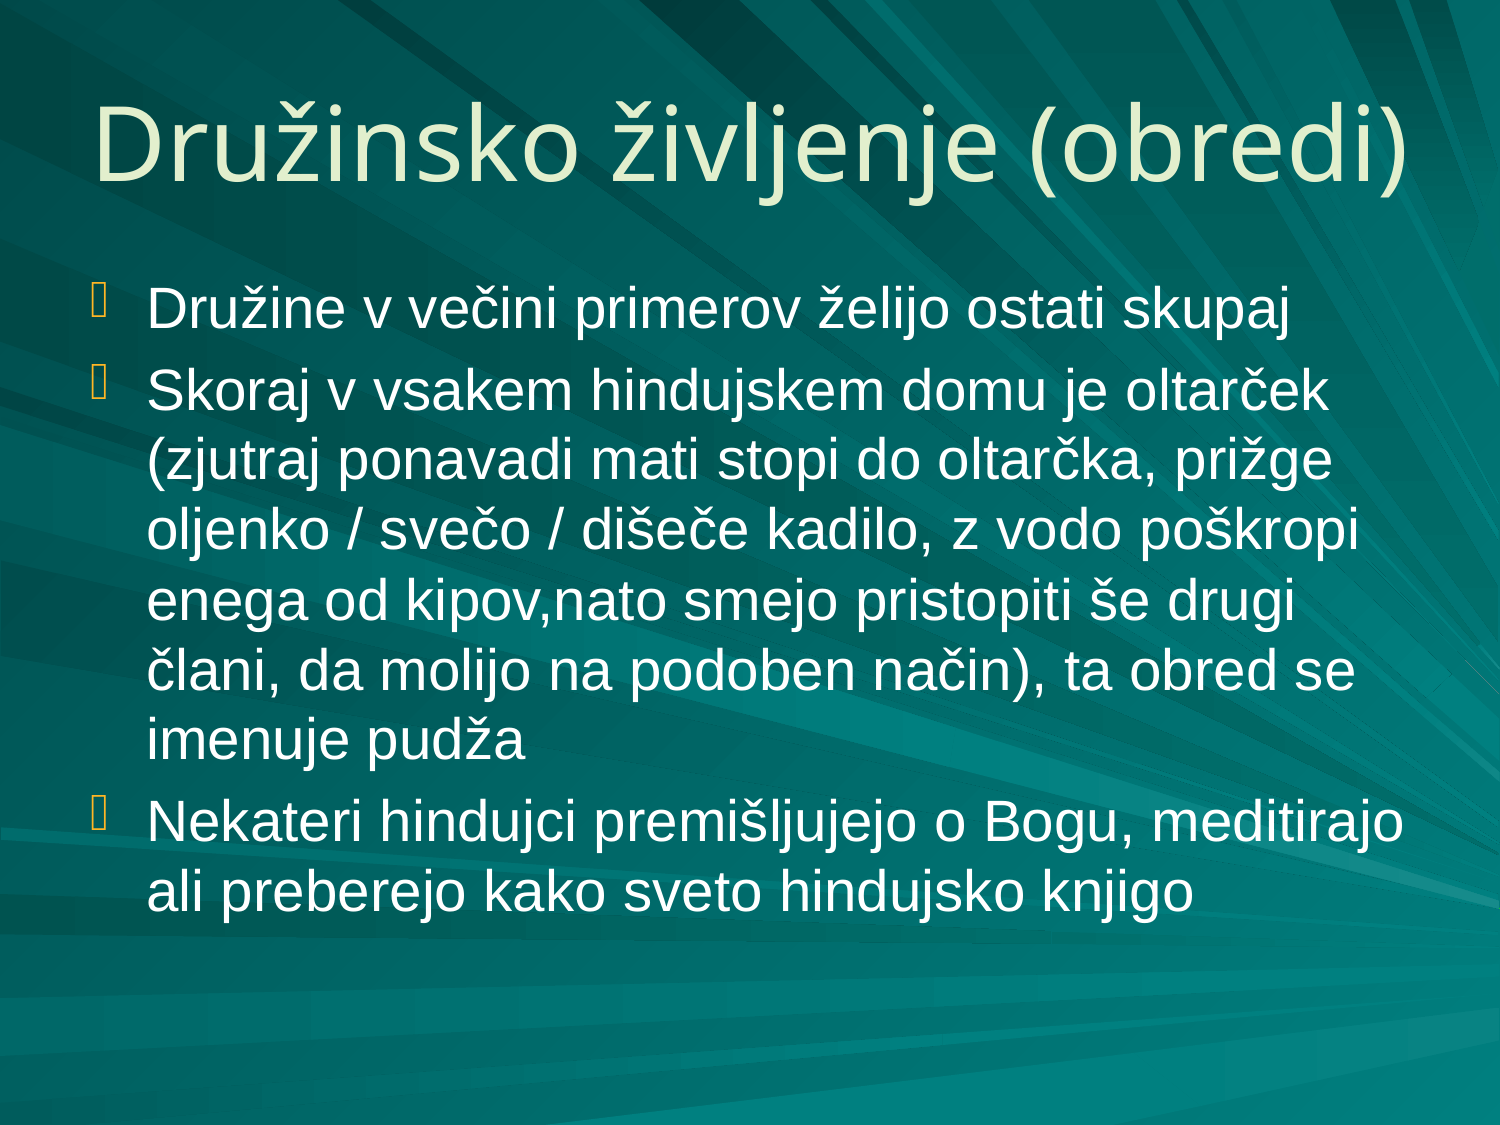

# Družinsko življenje (obredi)
Družine v večini primerov želijo ostati skupaj
Skoraj v vsakem hindujskem domu je oltarček (zjutraj ponavadi mati stopi do oltarčka, prižge oljenko / svečo / dišeče kadilo, z vodo poškropi enega od kipov,nato smejo pristopiti še drugi člani, da molijo na podoben način), ta obred se imenuje pudža
Nekateri hindujci premišljujejo o Bogu, meditirajo ali preberejo kako sveto hindujsko knjigo